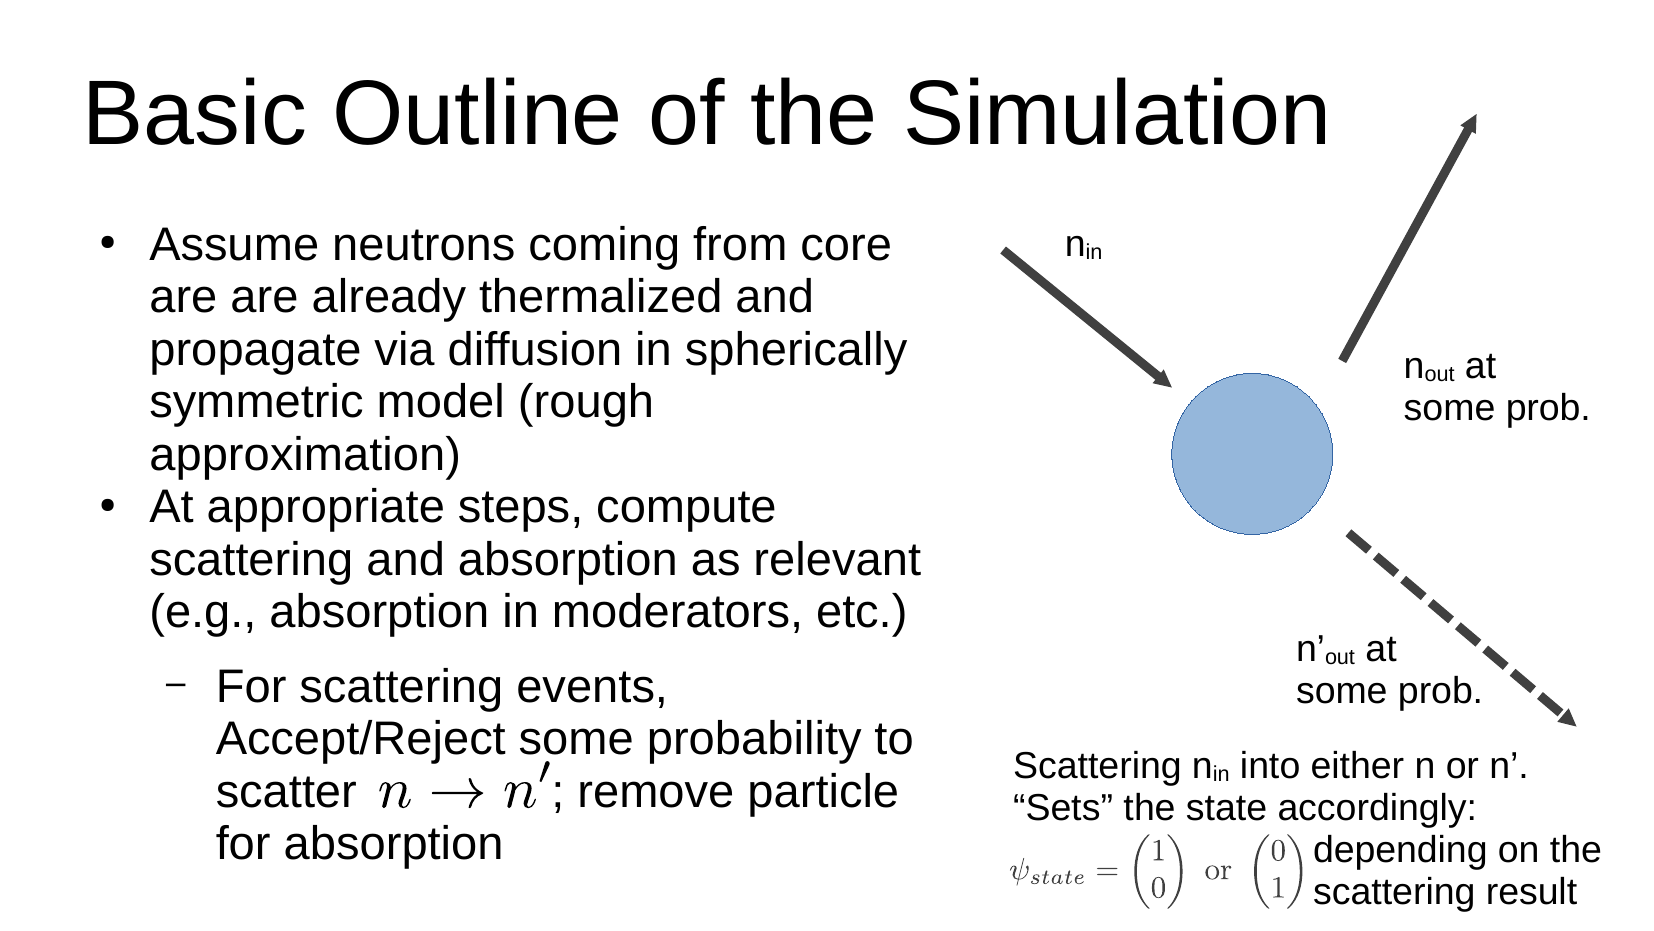

# Basic Outline of the Simulation
nin
Assume neutrons coming from core are are already thermalized and propagate via diffusion in spherically symmetric model (rough approximation)
At appropriate steps, compute scattering and absorption as relevant (e.g., absorption in moderators, etc.)
For scattering events, Accept/Reject some probability to scatter ; remove particle for absorption
nout at some prob.
n’out at
some prob.
Scattering nin into either n or n’. “Sets” the state accordingly:
				depending on the 				scattering result